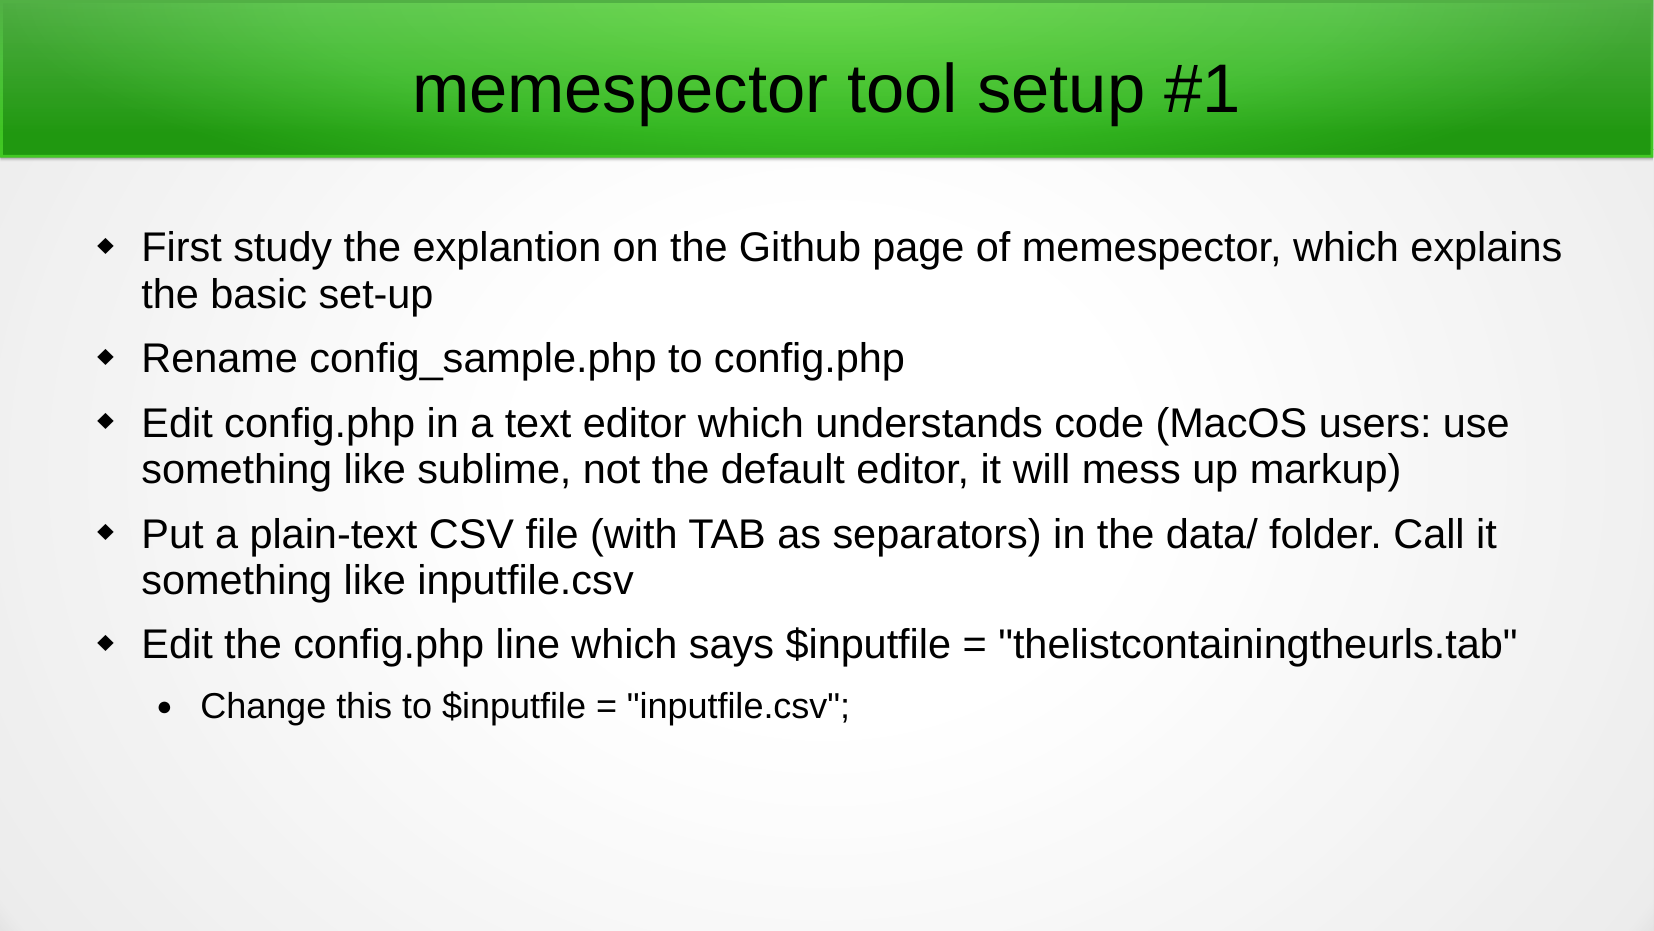

# memespector tool setup #1
First study the explantion on the Github page of memespector, which explains the basic set-up
Rename config_sample.php to config.php
Edit config.php in a text editor which understands code (MacOS users: use something like sublime, not the default editor, it will mess up markup)
Put a plain-text CSV file (with TAB as separators) in the data/ folder. Call it something like inputfile.csv
Edit the config.php line which says $inputfile = "thelistcontainingtheurls.tab"
Change this to $inputfile = "inputfile.csv";